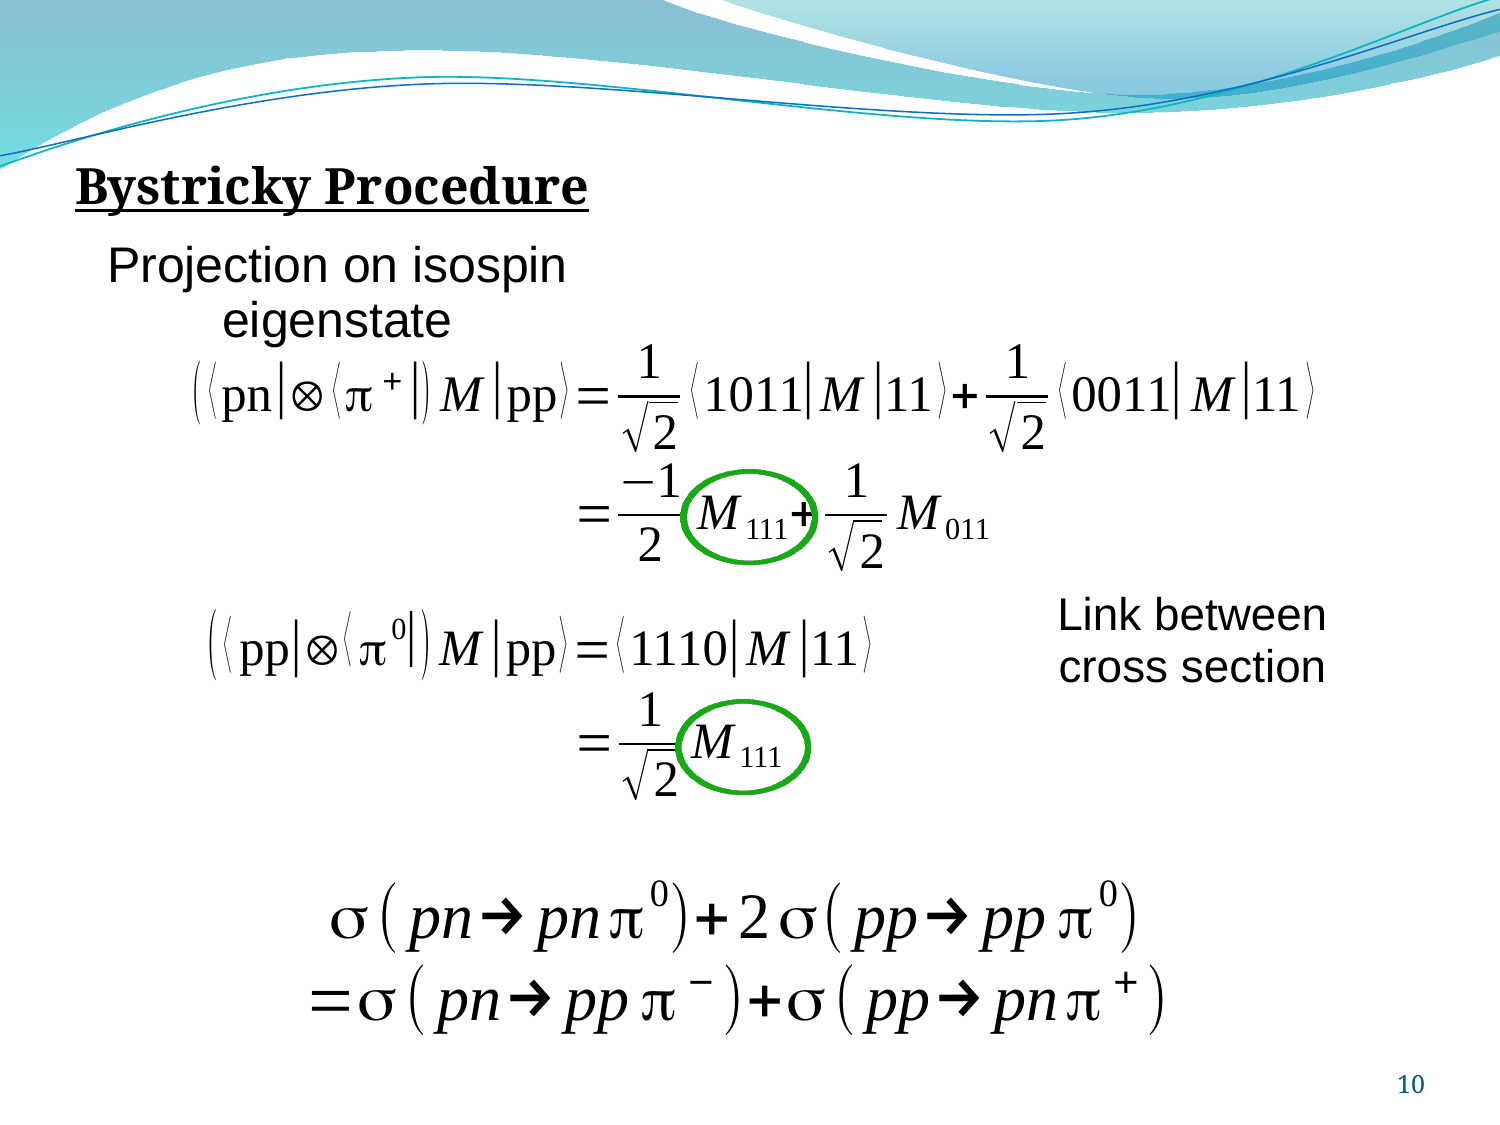

# Bystricky Procedure
Projection on isospin eigenstate
Link between cross section
10